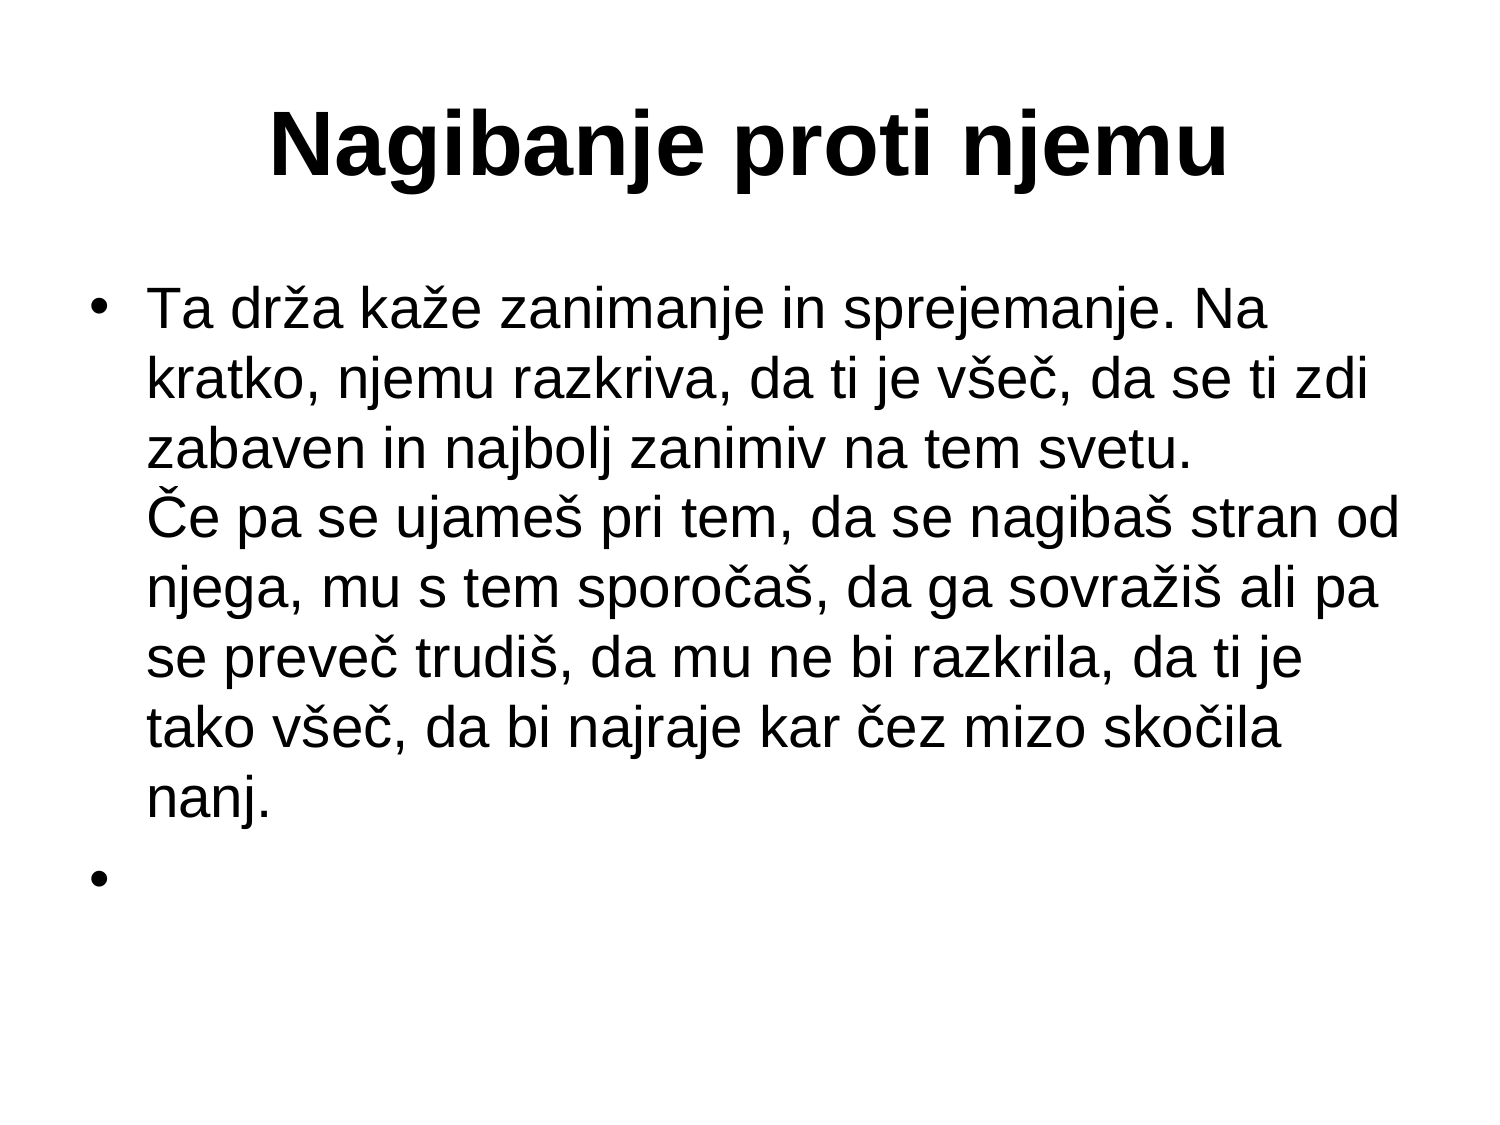

# Nagibanje proti njemu
Ta drža kaže zanimanje in sprejemanje. Na kratko, njemu razkriva, da ti je všeč, da se ti zdi zabaven in najbolj zanimiv na tem svetu.
Če pa se ujameš pri tem, da se nagibaš stran od njega, mu s tem sporočaš, da ga sovražiš ali pa se preveč trudiš, da mu ne bi razkrila, da ti je tako všeč, da bi najraje kar čez mizo skočila nanj.